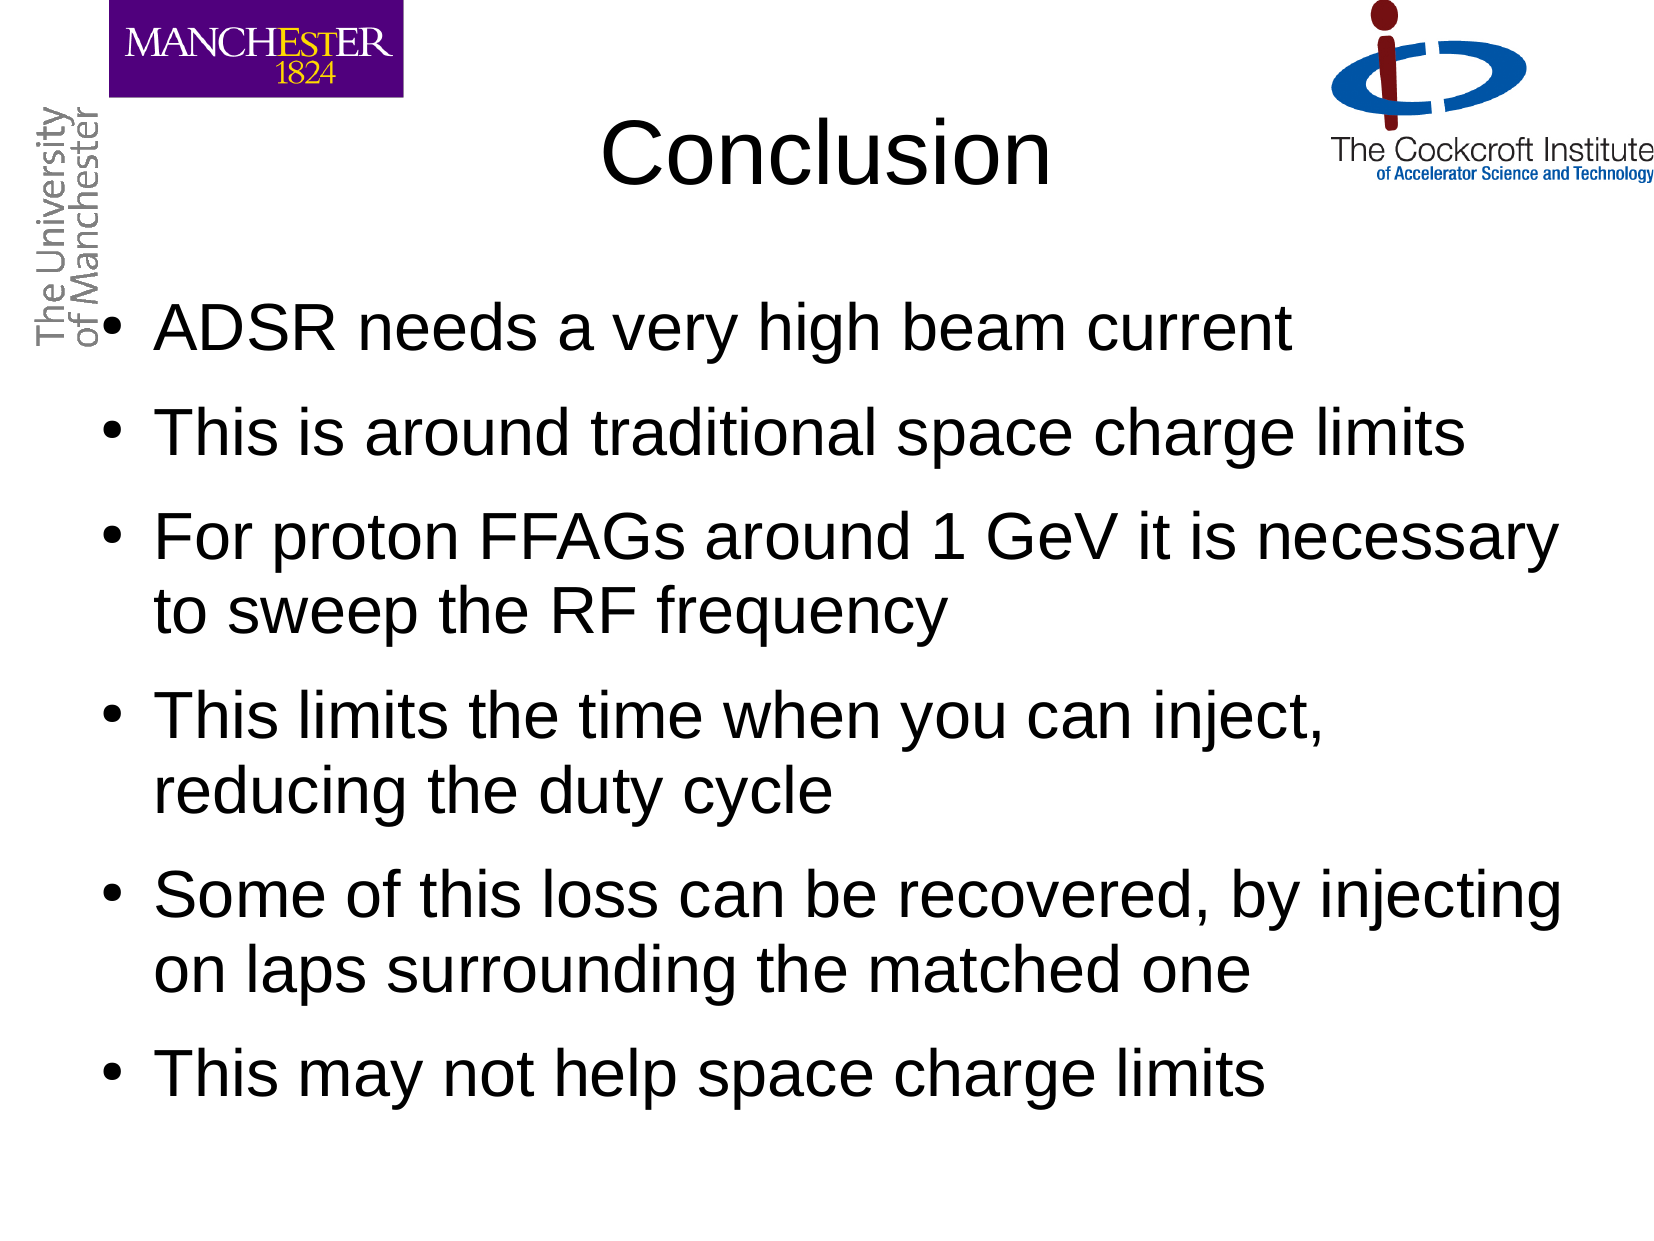

# Conclusion
ADSR needs a very high beam current
This is around traditional space charge limits
For proton FFAGs around 1 GeV it is necessary to sweep the RF frequency
This limits the time when you can inject, reducing the duty cycle
Some of this loss can be recovered, by injecting on laps surrounding the matched one
This may not help space charge limits